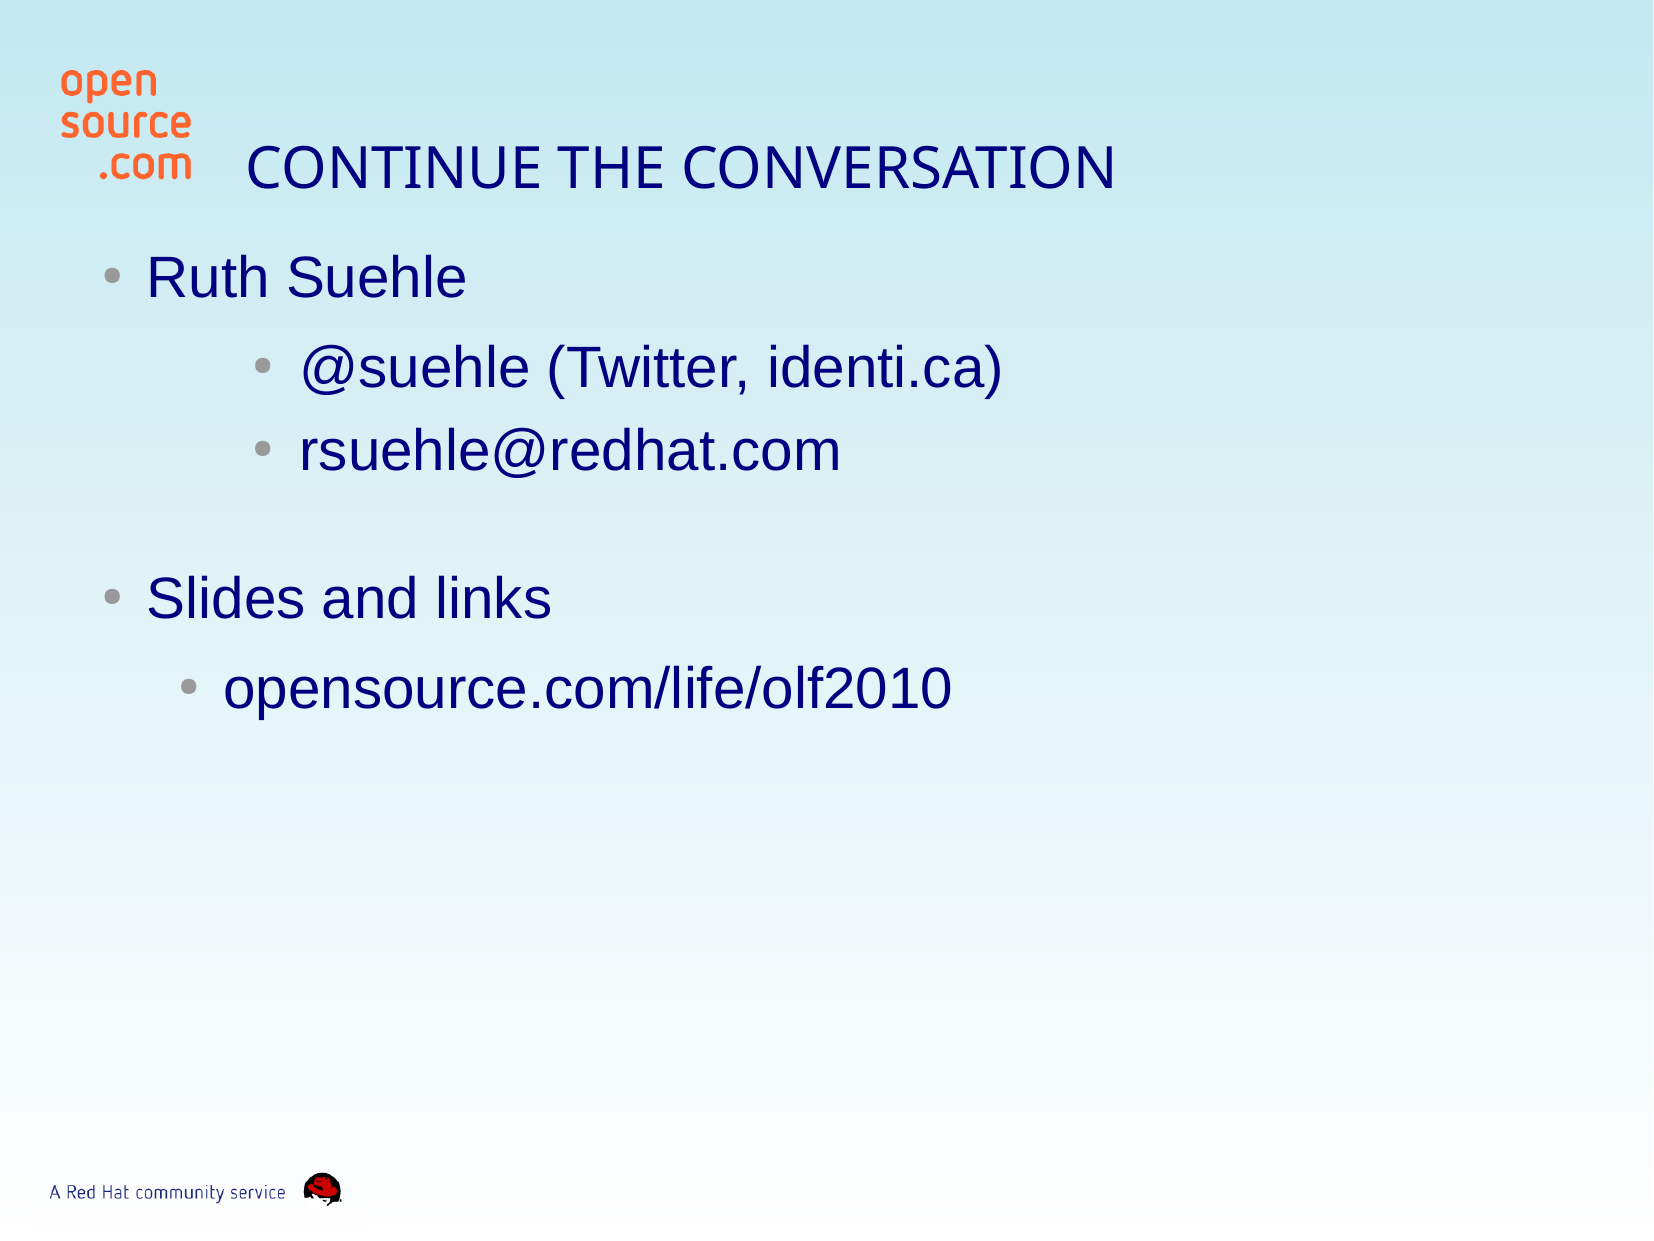

#
CONTINUE THE CONVERSATION
Ruth Suehle
@suehle (Twitter, identi.ca)
rsuehle@redhat.com
Slides and links
opensource.com/life/olf2010